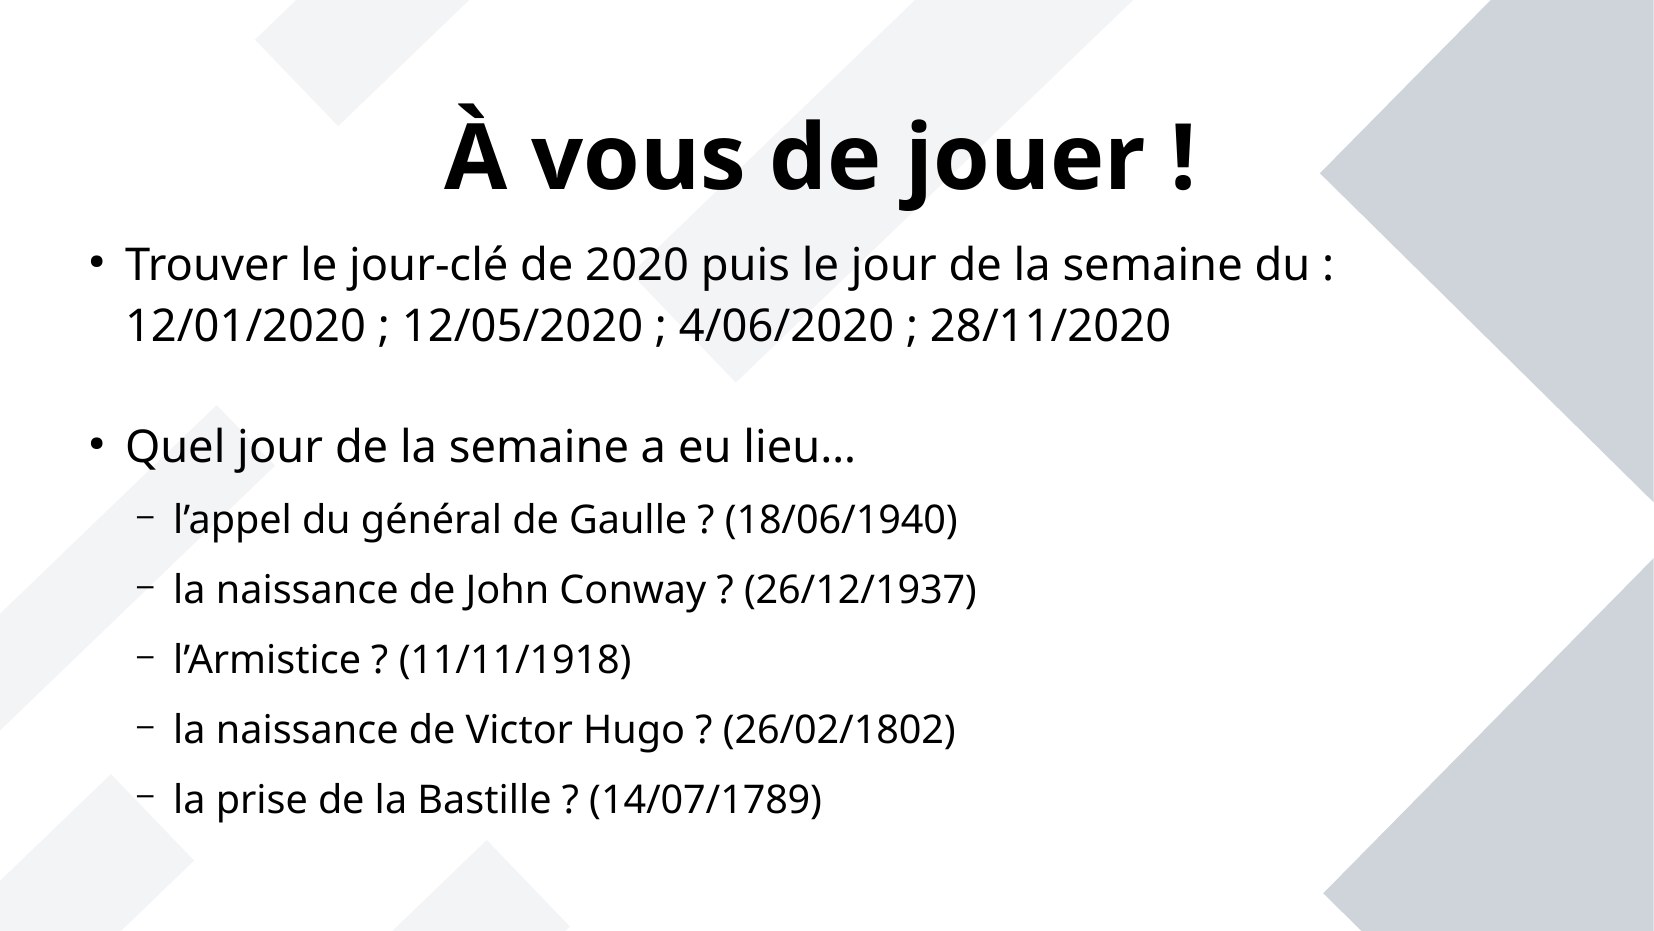

# À vous de jouer !
Trouver le jour-clé de 2020 puis le jour de la semaine du :
12/01/2020 ; 12/05/2020 ; 4/06/2020 ; 28/11/2020
Quel jour de la semaine a eu lieu…
l’appel du général de Gaulle ? (18/06/1940)
la naissance de John Conway ? (26/12/1937)
l’Armistice ? (11/11/1918)
la naissance de Victor Hugo ? (26/02/1802)
la prise de la Bastille ? (14/07/1789)